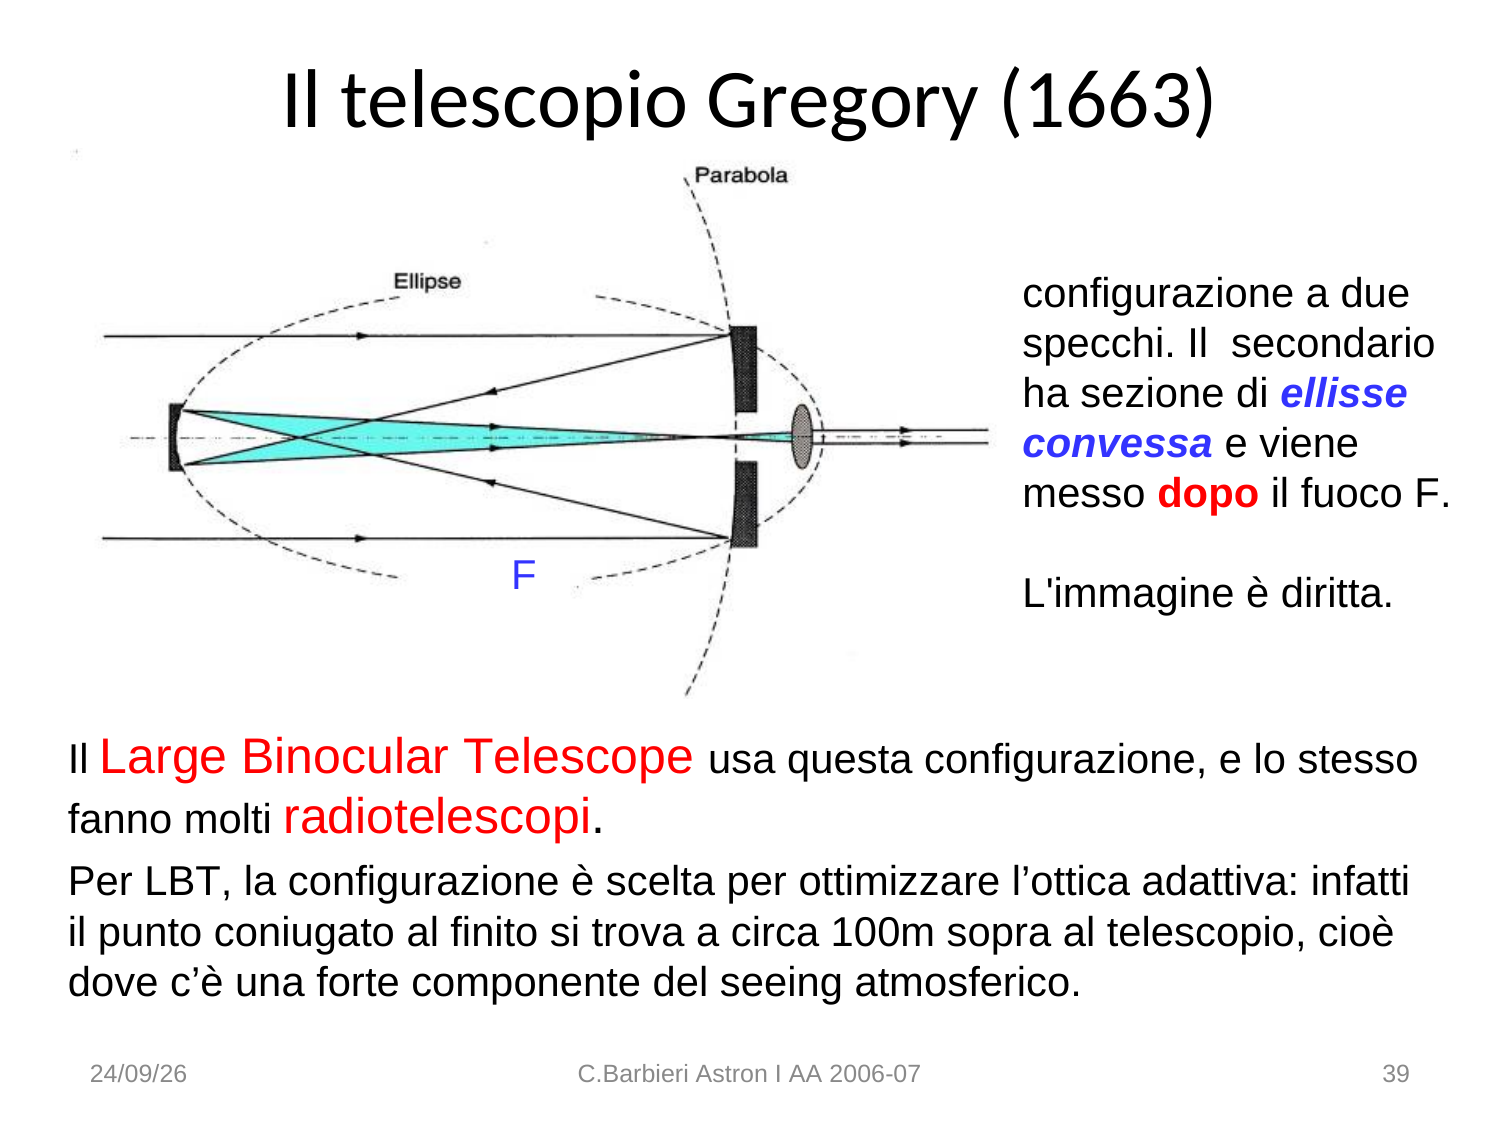

# Il telescopio Gregory (1663)
configurazione a due specchi. Il secondario ha sezione di ellisse convessa e viene messo dopo il fuoco F.
L'immagine è diritta.
F
Il Large Binocular Telescope usa questa configurazione, e lo stesso fanno molti radiotelescopi.
Per LBT, la configurazione è scelta per ottimizzare l’ottica adattiva: infatti il punto coniugato al finito si trova a circa 100m sopra al telescopio, cioè dove c’è una forte componente del seeing atmosferico.
C.Barbieri Astron I AA 2006-07